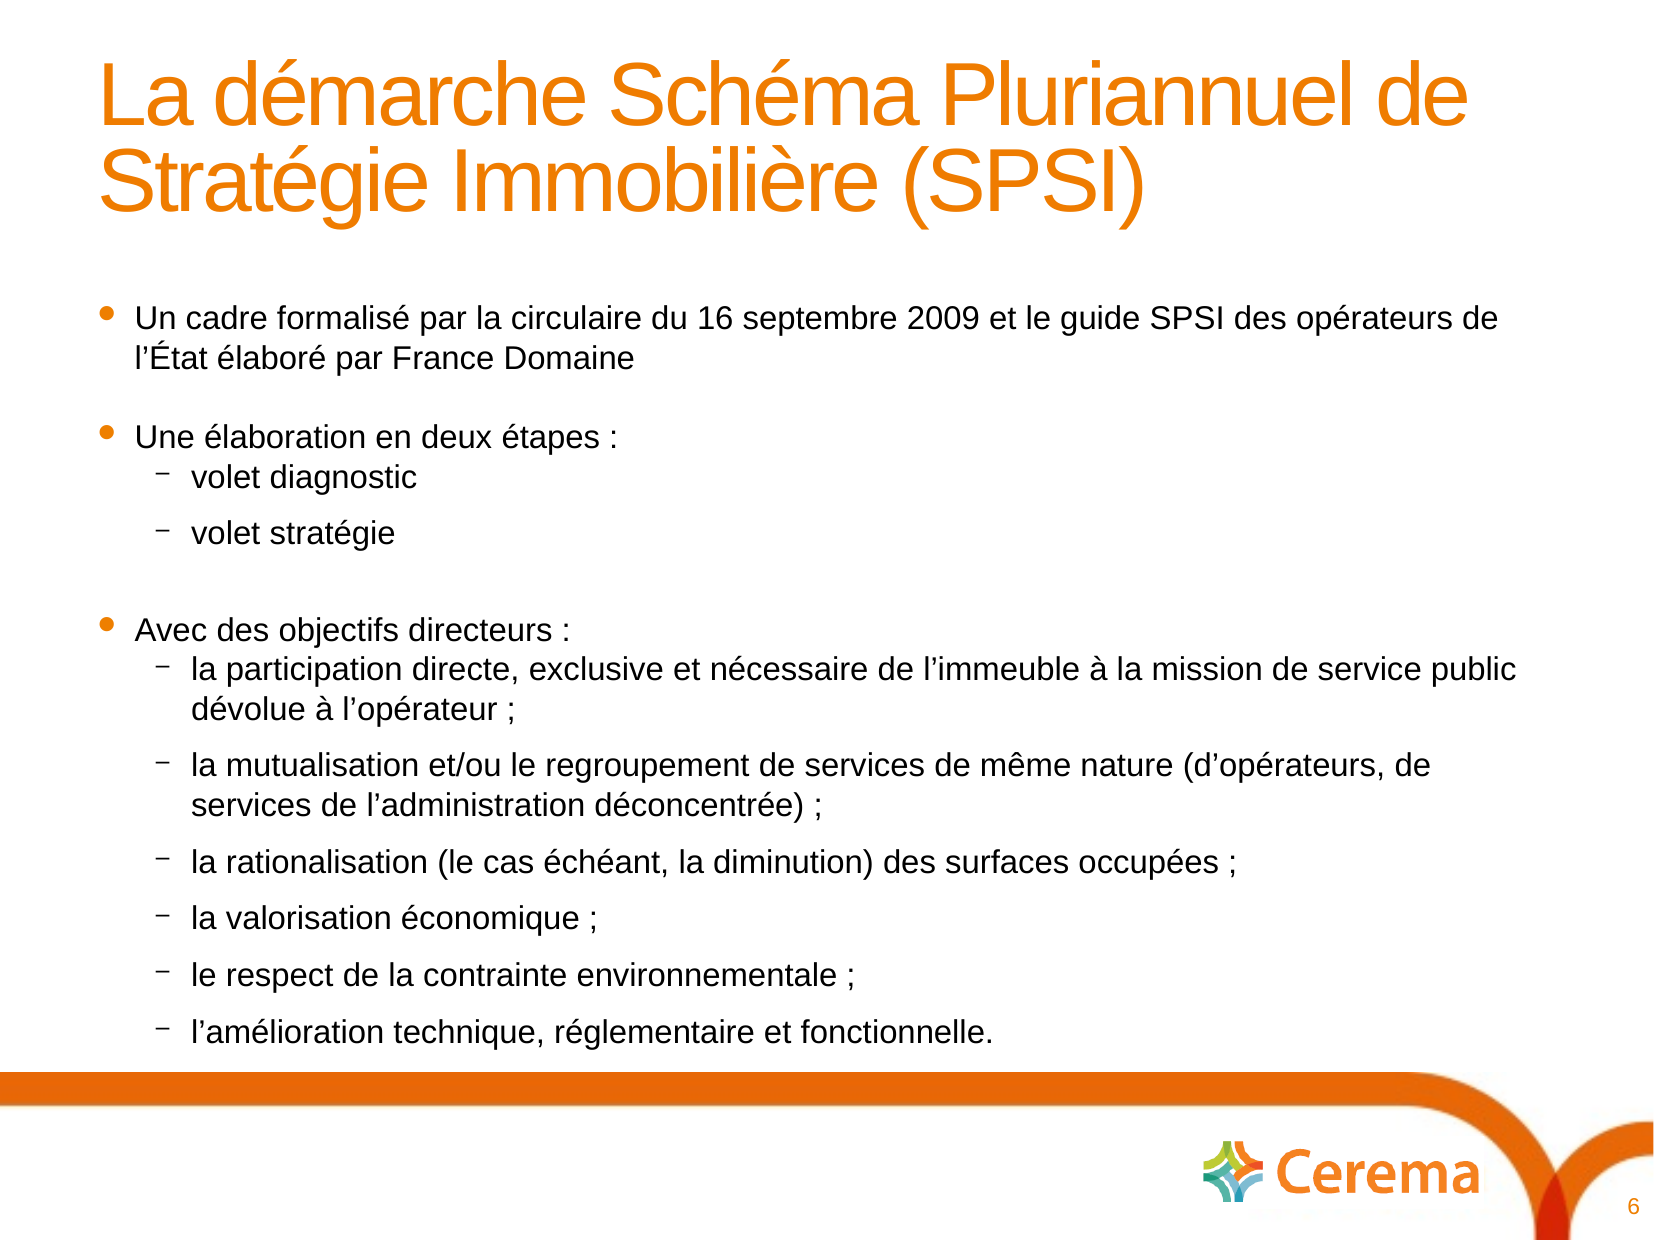

# La démarche Schéma Pluriannuel de Stratégie Immobilière (SPSI)
Un cadre formalisé par la circulaire du 16 septembre 2009 et le guide SPSI des opérateurs de l’État élaboré par France Domaine
Une élaboration en deux étapes :
volet diagnostic
volet stratégie
Avec des objectifs directeurs :
la participation directe, exclusive et nécessaire de l’immeuble à la mission de service public dévolue à l’opérateur ;
la mutualisation et/ou le regroupement de services de même nature (d’opérateurs, de services de l’administration déconcentrée) ;
la rationalisation (le cas échéant, la diminution) des surfaces occupées ;
la valorisation économique ;
le respect de la contrainte environnementale ;
l’amélioration technique, réglementaire et fonctionnelle.